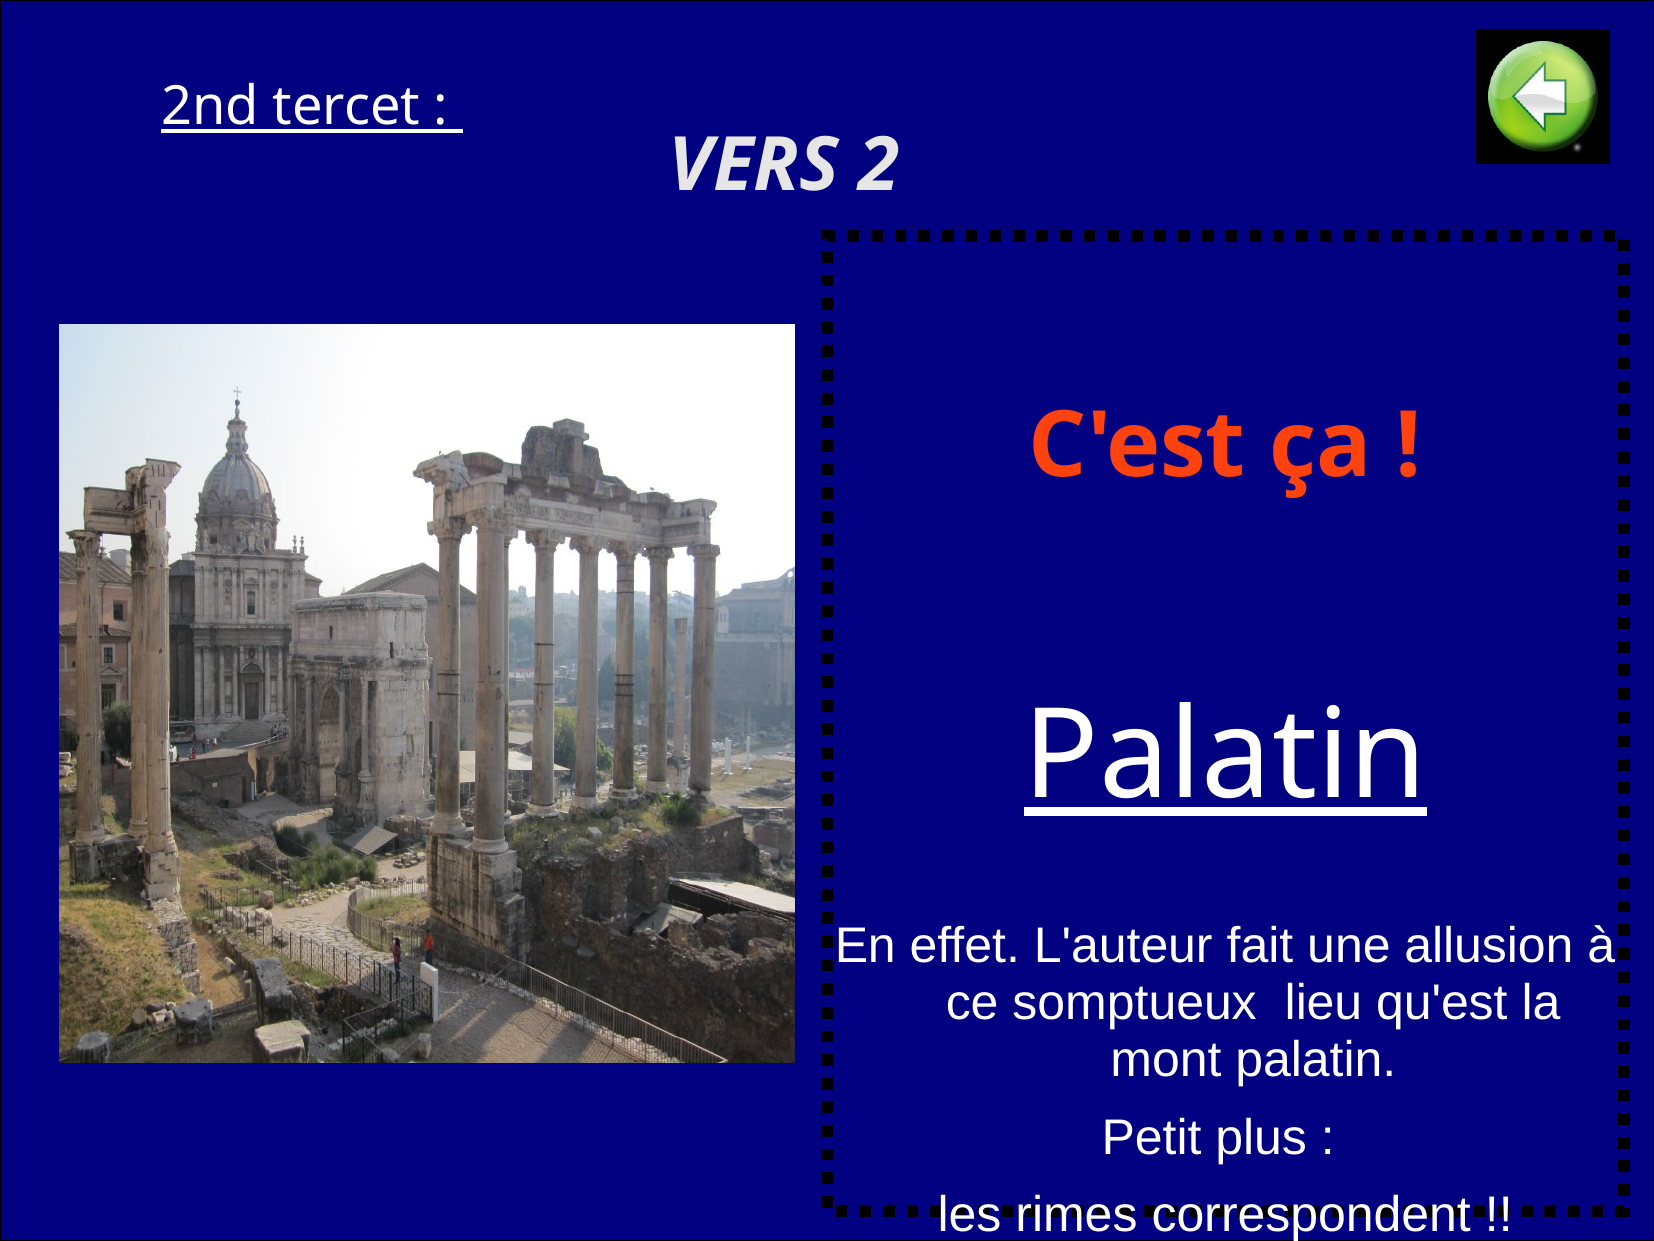

VERS 2
2nd tercet :
# C'est ça !
Palatin
En effet. L'auteur fait une allusion à ce somptueux lieu qu'est la mont palatin.
Petit plus :
les rimes correspondent !!